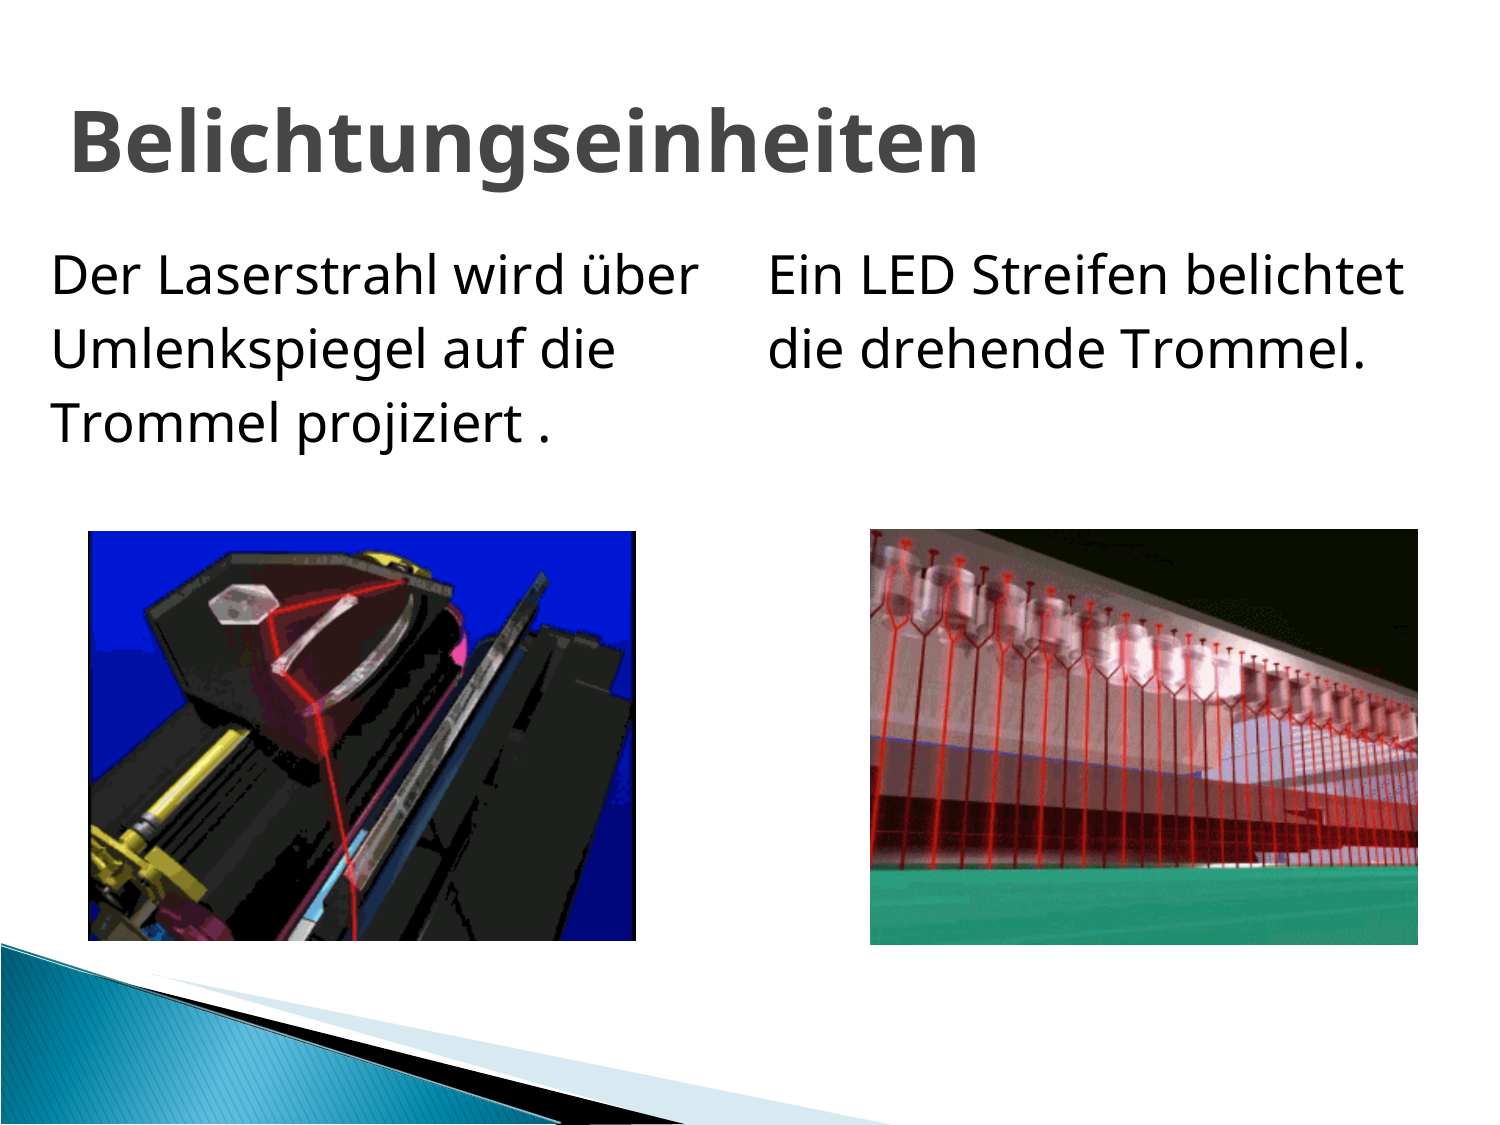

# Belichtungseinheiten
Der Laserstrahl wird über Umlenkspiegel auf die Trommel projiziert .
Ein LED Streifen belichtet die drehende Trommel.